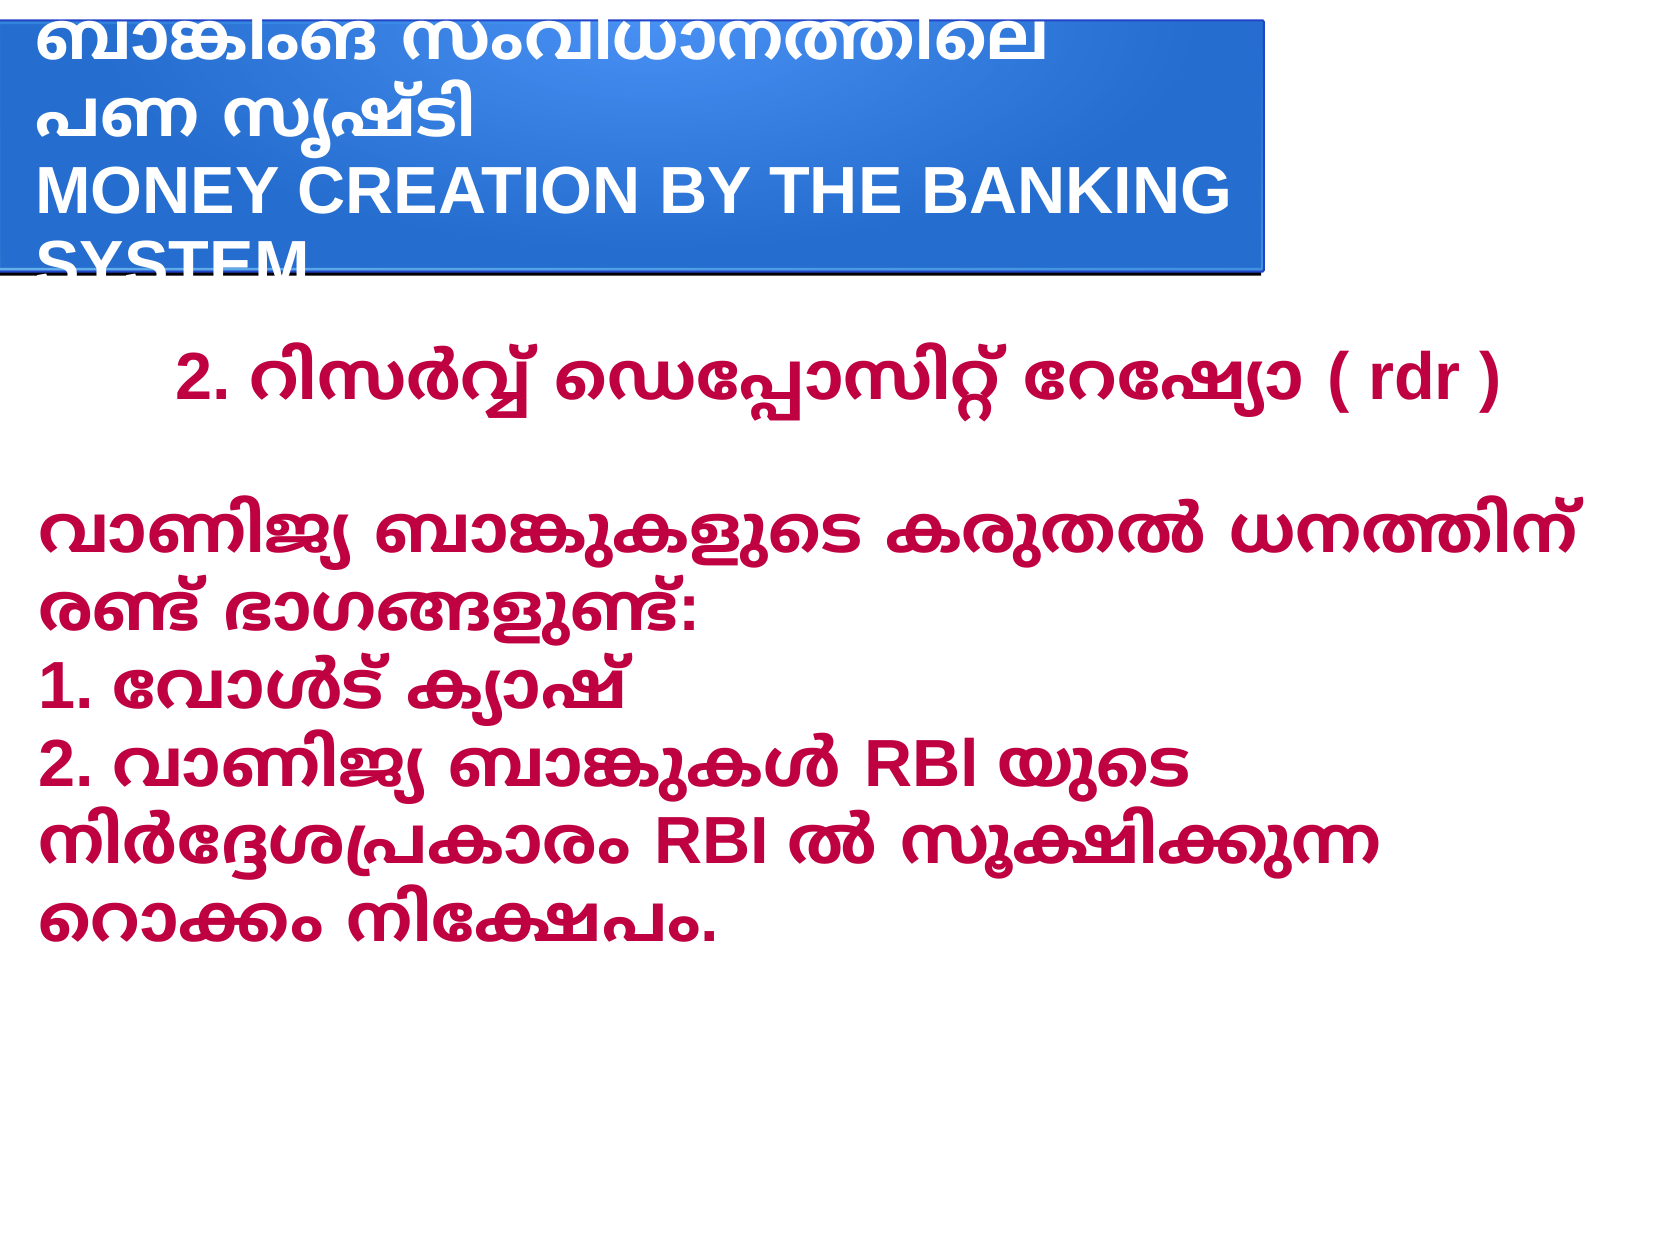

# ബാങ്കിംങ് സംവിധാനത്തിലെ പണ സൃഷ്ടി MONEY CREATION BY THE BANKING SYSTEM
2. റിസർവ്വ് ഡെപ്പോസിറ്റ് റേഷ്യോ ( rdr )
വാണിജ്യ ബാങ്കുകളുടെ കരുതൽ ധനത്തിന് രണ്ട് ഭാഗങ്ങളുണ്ട്:
1. വോൾട് ക്യാഷ്
2. വാണിജ്യ ബാങ്കുകൾ RBl യുടെ നിർദ്ദേശപ്രകാരം RBI ൽ സൂക്ഷിക്കുന്ന റൊക്കം നിക്ഷേപം.